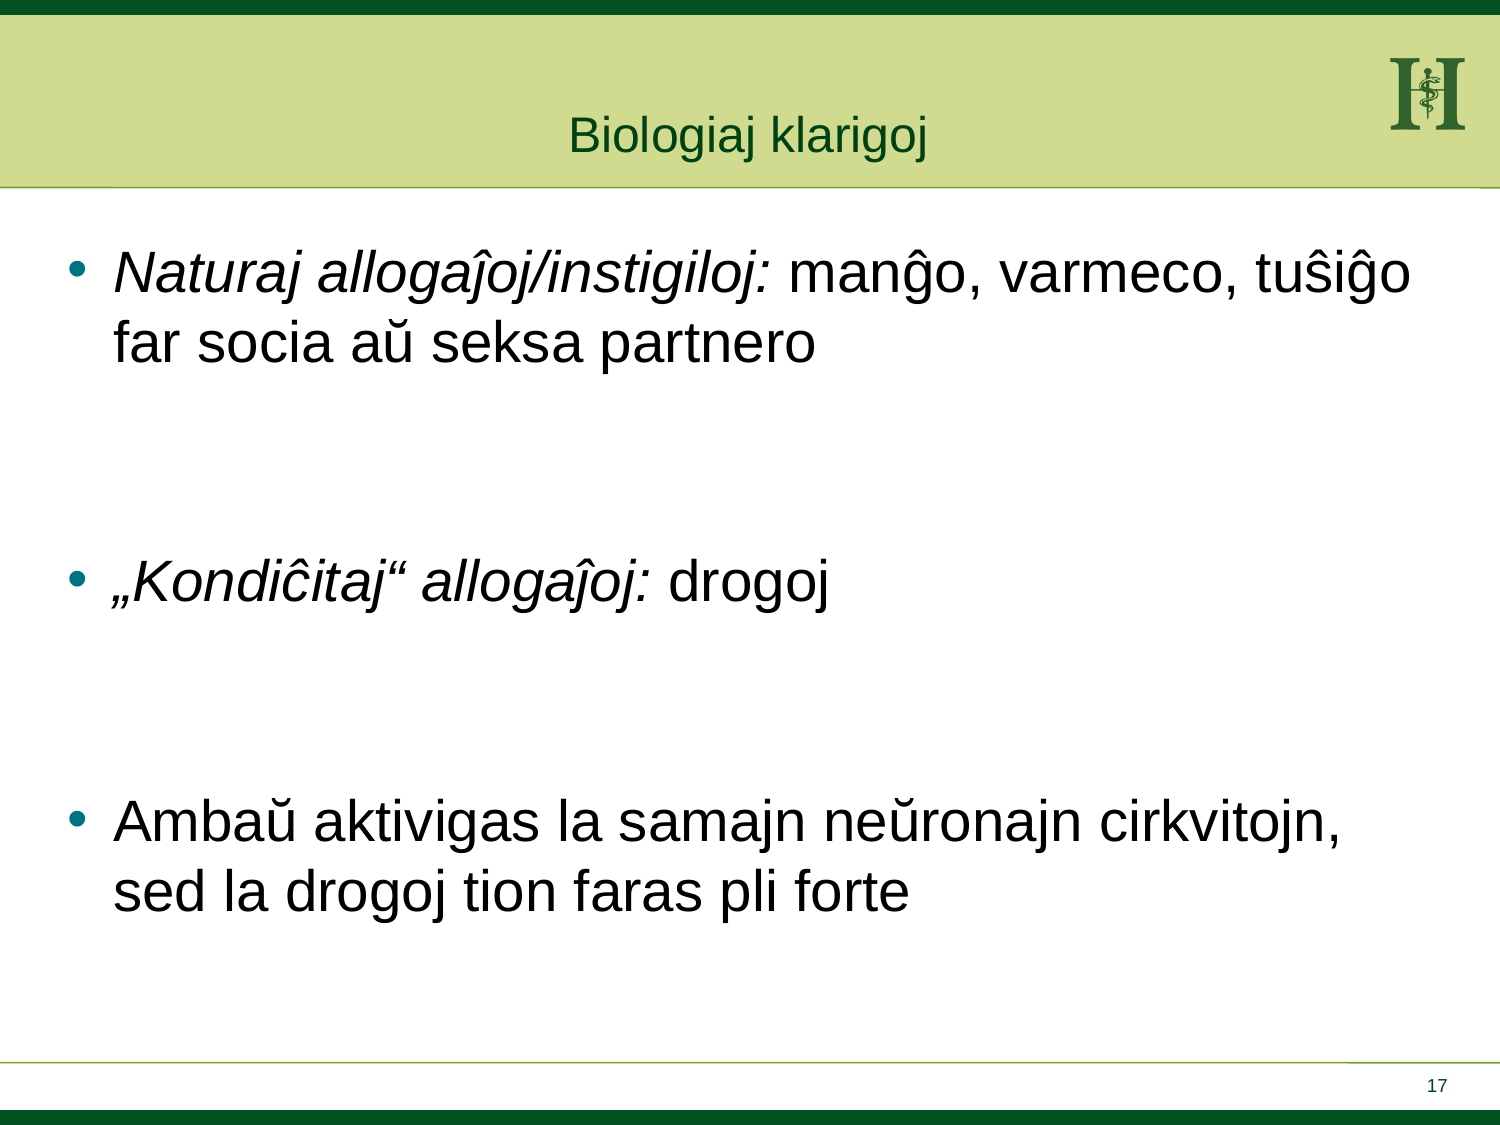

# Biologiaj klarigoj
Naturaj allogaĵoj/instigiloj: manĝo, varmeco, tuŝiĝo far socia aŭ seksa partnero
„Kondiĉitaj“ allogaĵoj: drogoj
Ambaŭ aktivigas la samajn neŭronajn cirkvitojn, sed la drogoj tion faras pli forte